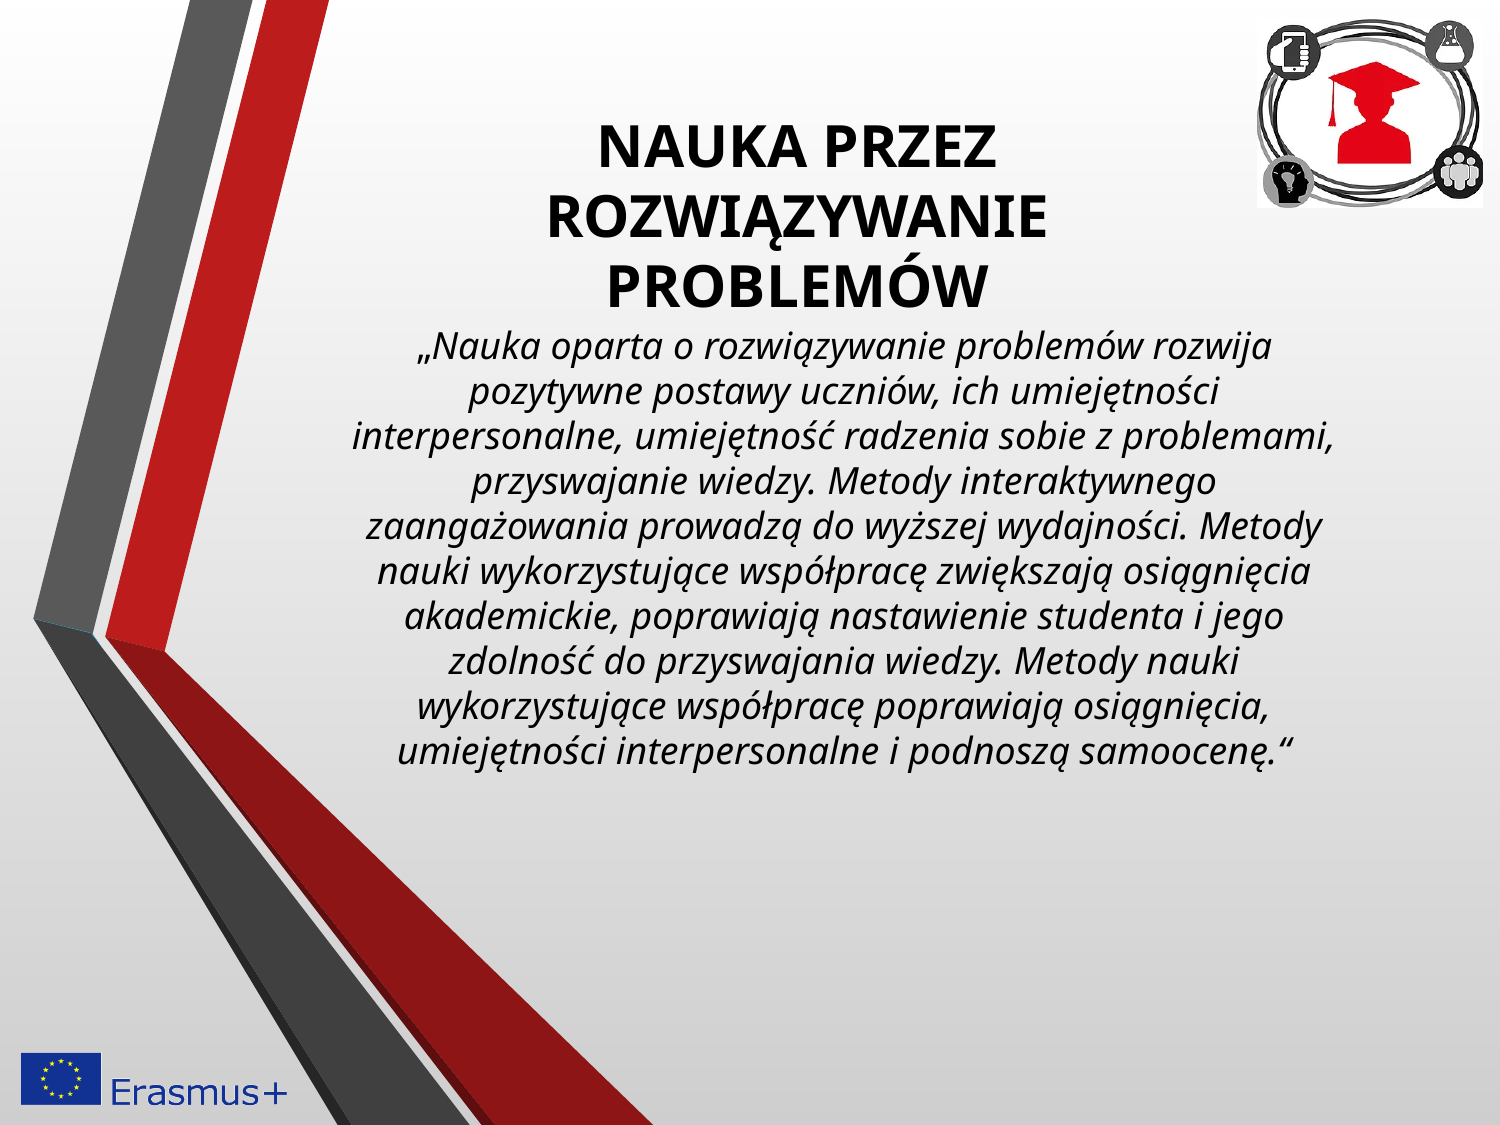

NAUKA PRZEZ ROZWIĄZYWANIE PROBLEMÓW
„Nauka oparta o rozwiązywanie problemów rozwija pozytywne postawy uczniów, ich umiejętności interpersonalne, umiejętność radzenia sobie z problemami, przyswajanie wiedzy. Metody interaktywnego zaangażowania prowadzą do wyższej wydajności. Metody nauki wykorzystujące współpracę zwiększają osiągnięcia akademickie, poprawiają nastawienie studenta i jego zdolność do przyswajania wiedzy. Metody nauki wykorzystujące współpracę poprawiają osiągnięcia, umiejętności interpersonalne i podnoszą samoocenę.“